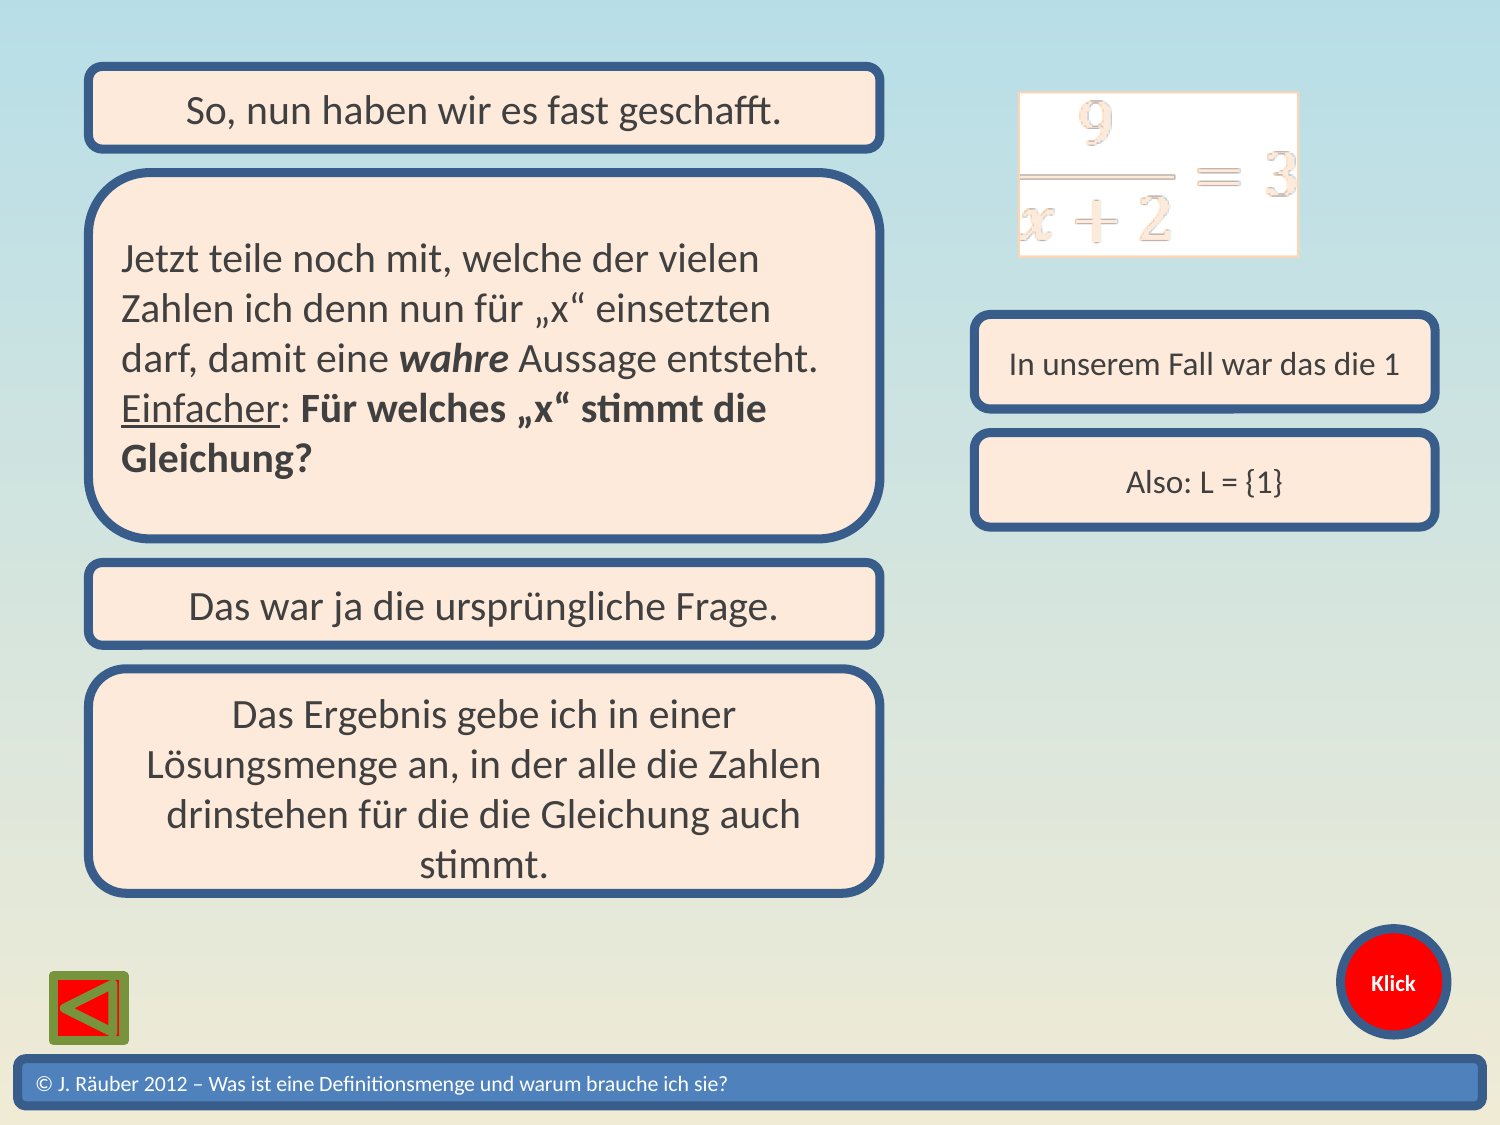

So, nun haben wir es fast geschafft.
Jetzt teile noch mit, welche der vielen Zahlen ich denn nun für „x“ einsetzten darf, damit eine wahre Aussage entsteht.
Einfacher: Für welches „x“ stimmt die Gleichung?
In unserem Fall war das die 1
Also: L = {1}
Das war ja die ursprüngliche Frage.
Das Ergebnis gebe ich in einer Lösungsmenge an, in der alle die Zahlen drinstehen für die die Gleichung auch stimmt.
Klick
© J. Räuber 2012 – Was ist eine Definitionsmenge und warum brauche ich sie?